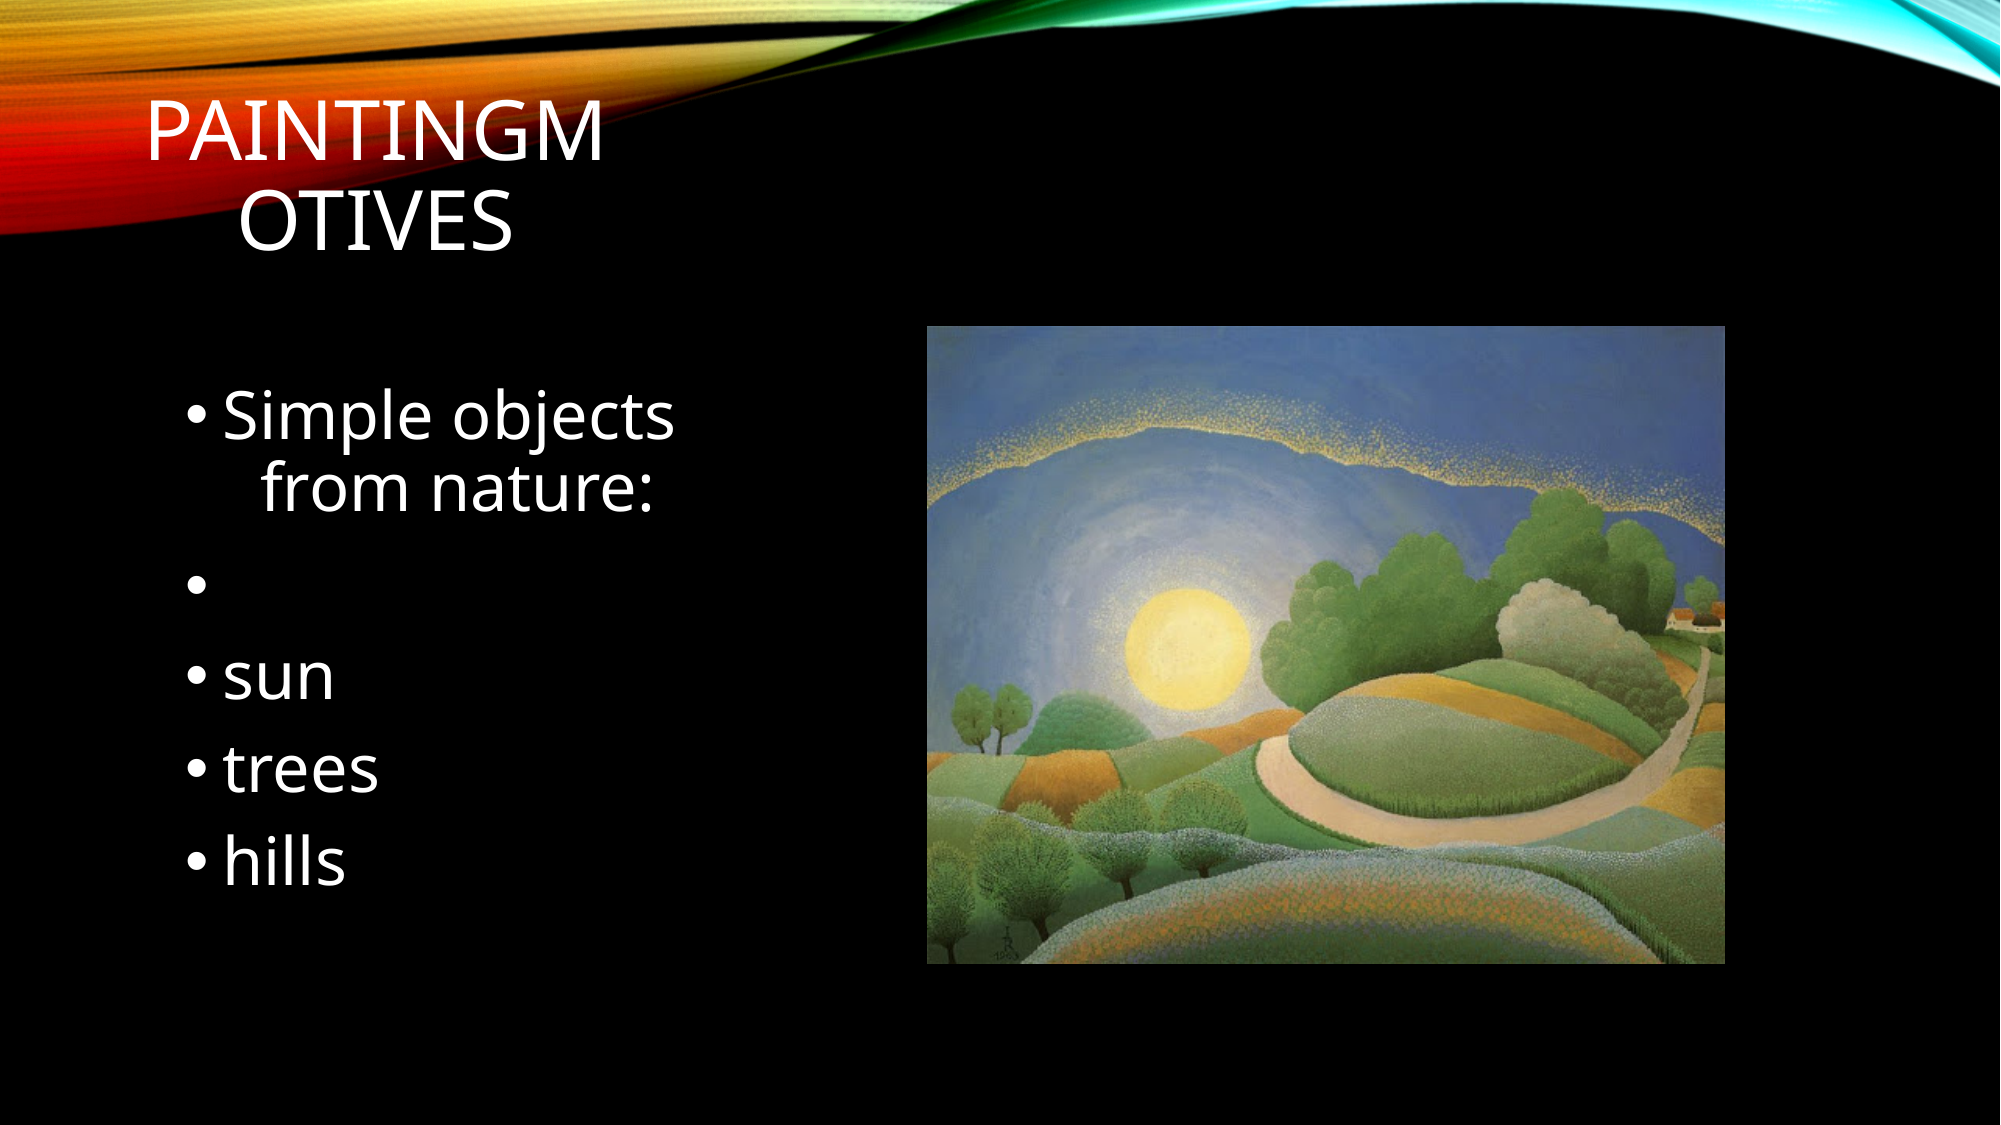

# paintingMotives
Simple objects from nature:
sun
trees
hills